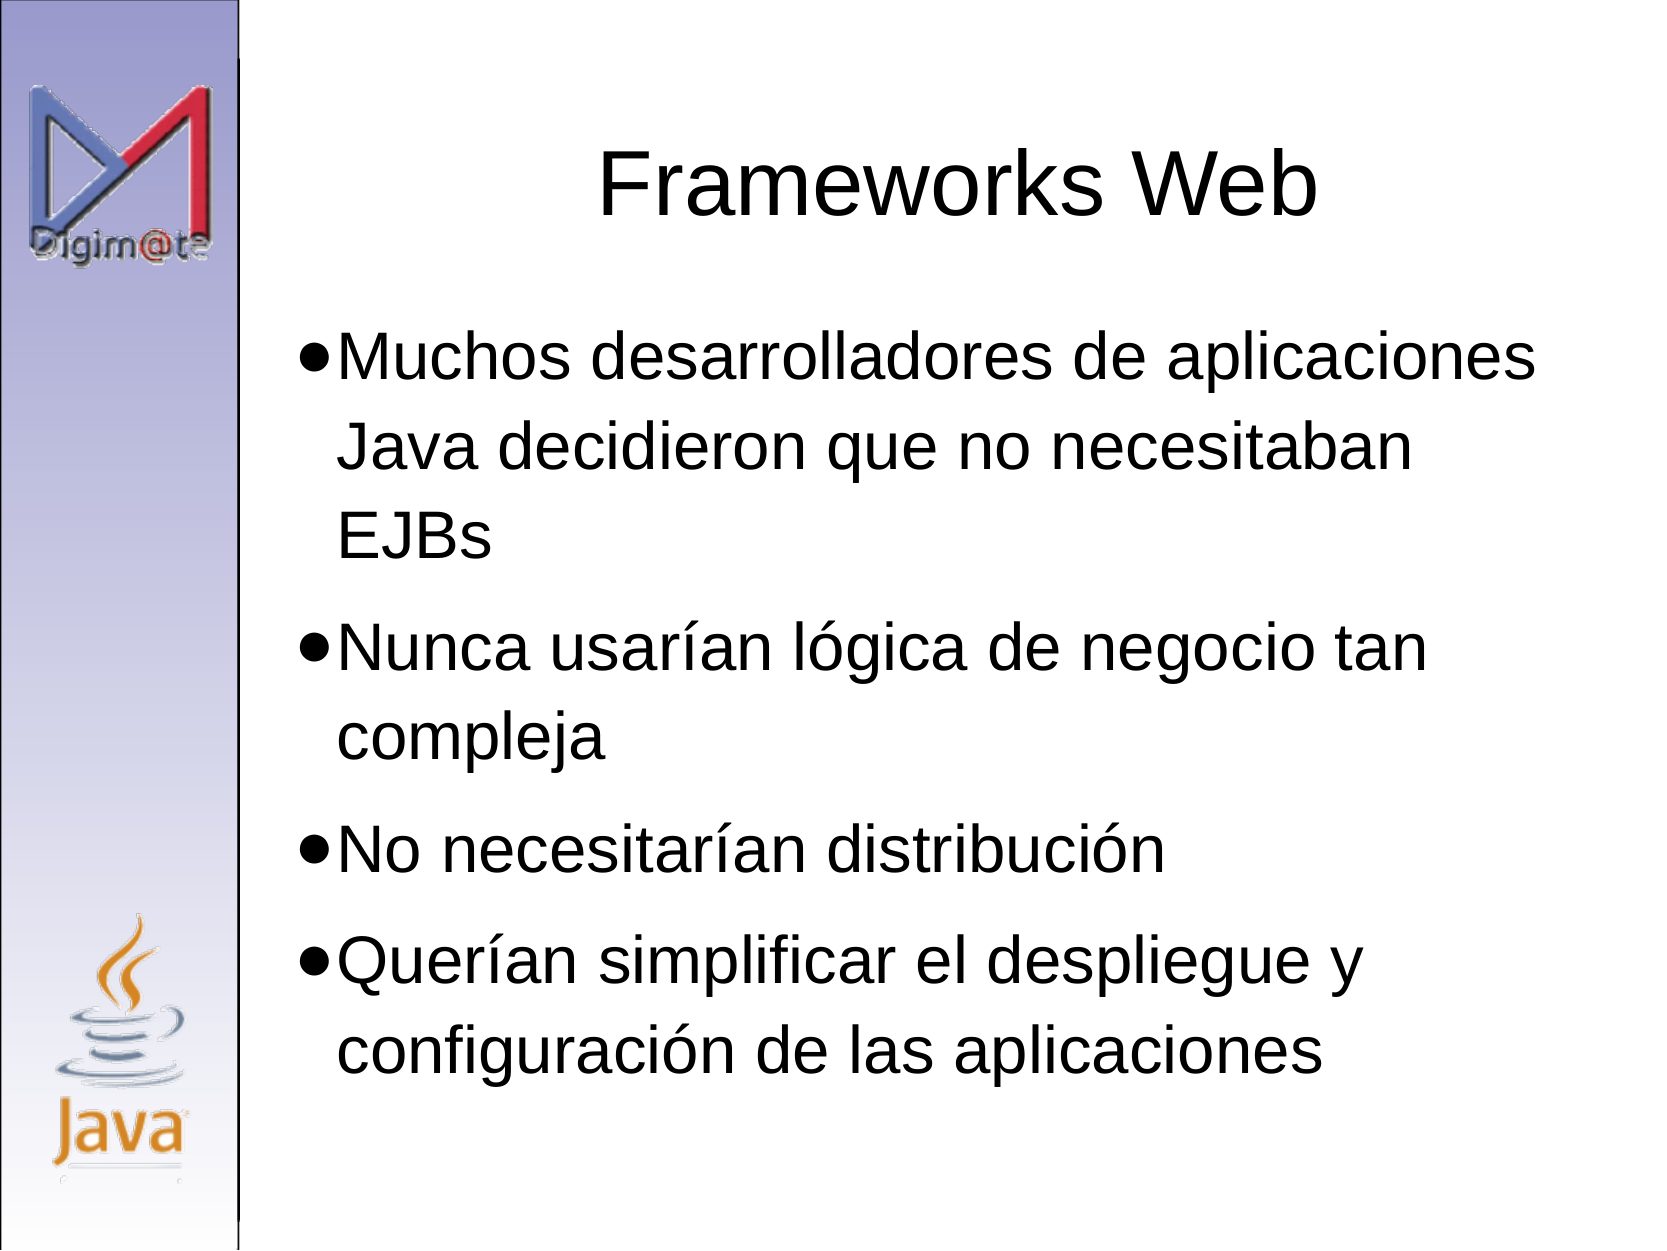

# Frameworks Web
Muchos desarrolladores de aplicaciones Java decidieron que no necesitaban EJBs
Nunca usarían lógica de negocio tan compleja
No necesitarían distribución
Querían simplificar el despliegue y configuración de las aplicaciones